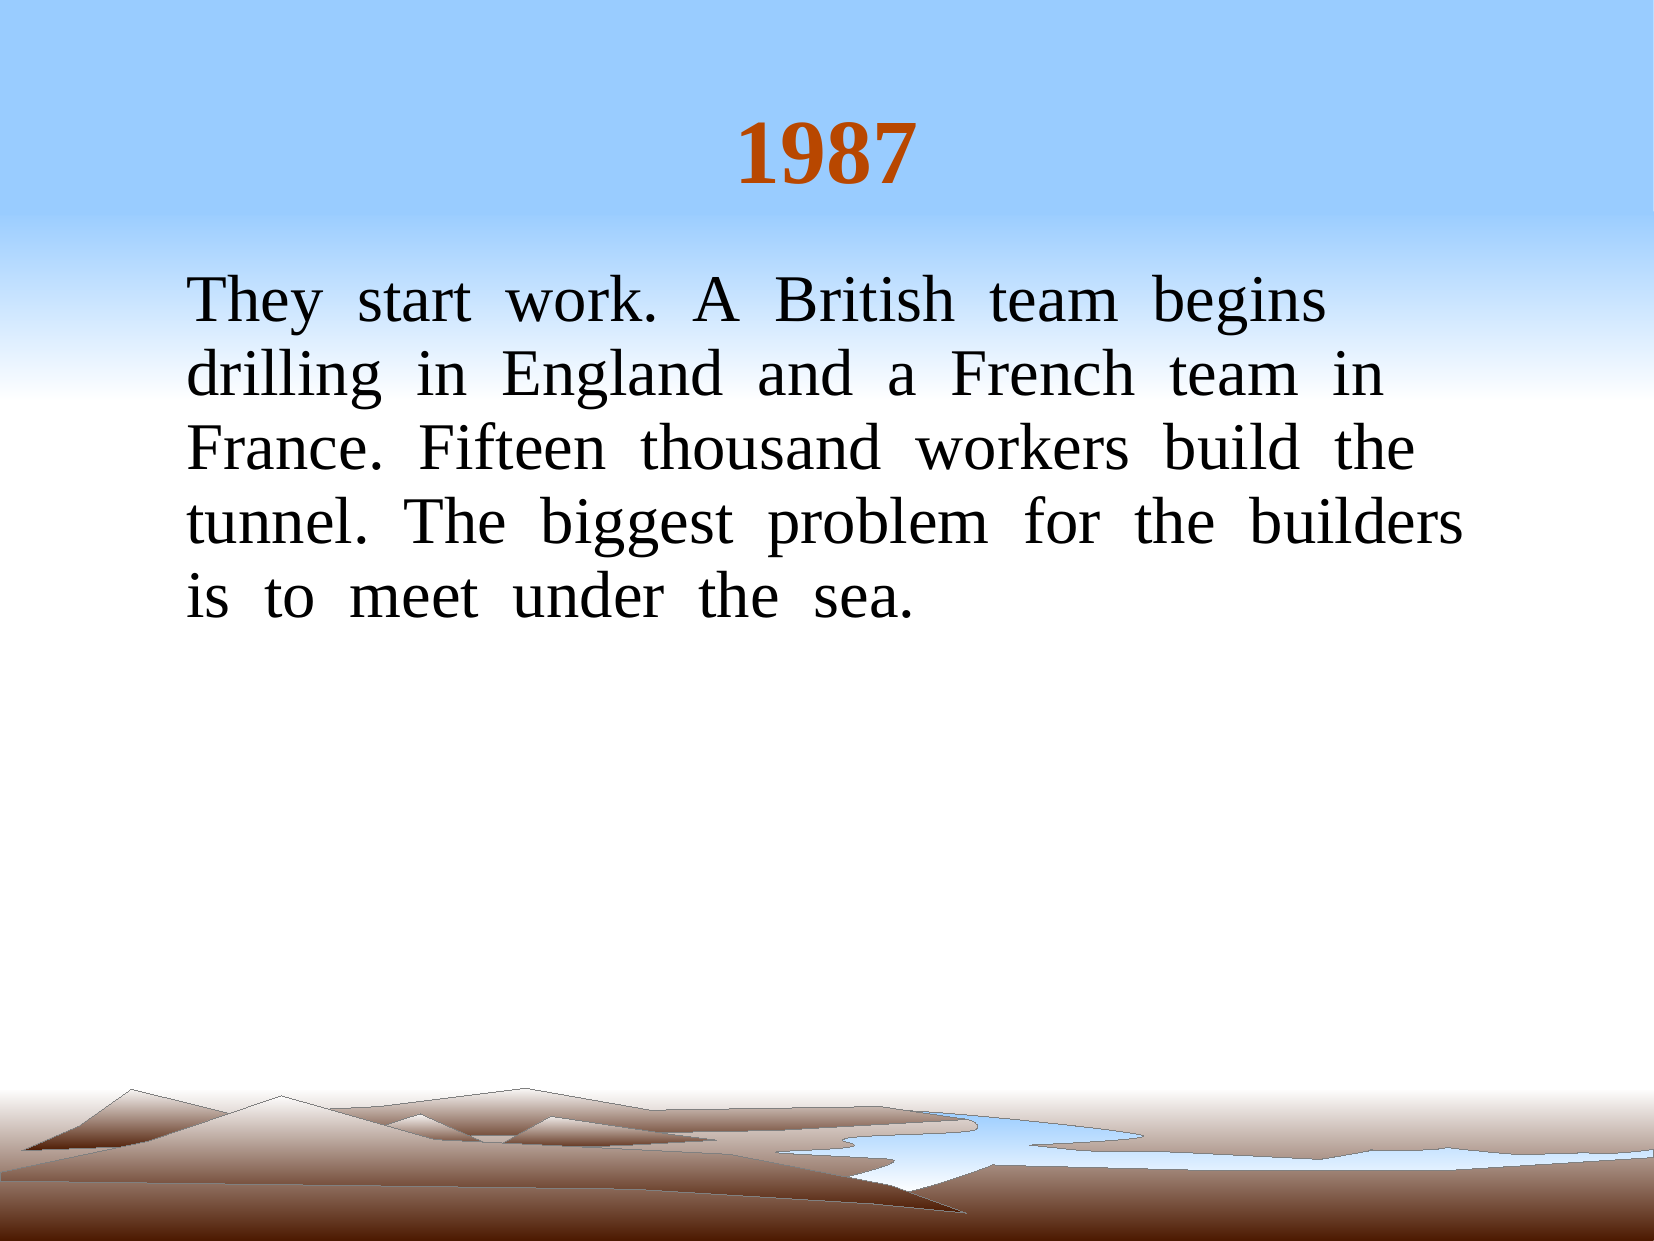

# 1987
They start work. A British team begins drilling in England and a French team in France. Fifteen thousand workers build the tunnel. The biggest problem for the builders is to meet under the sea.